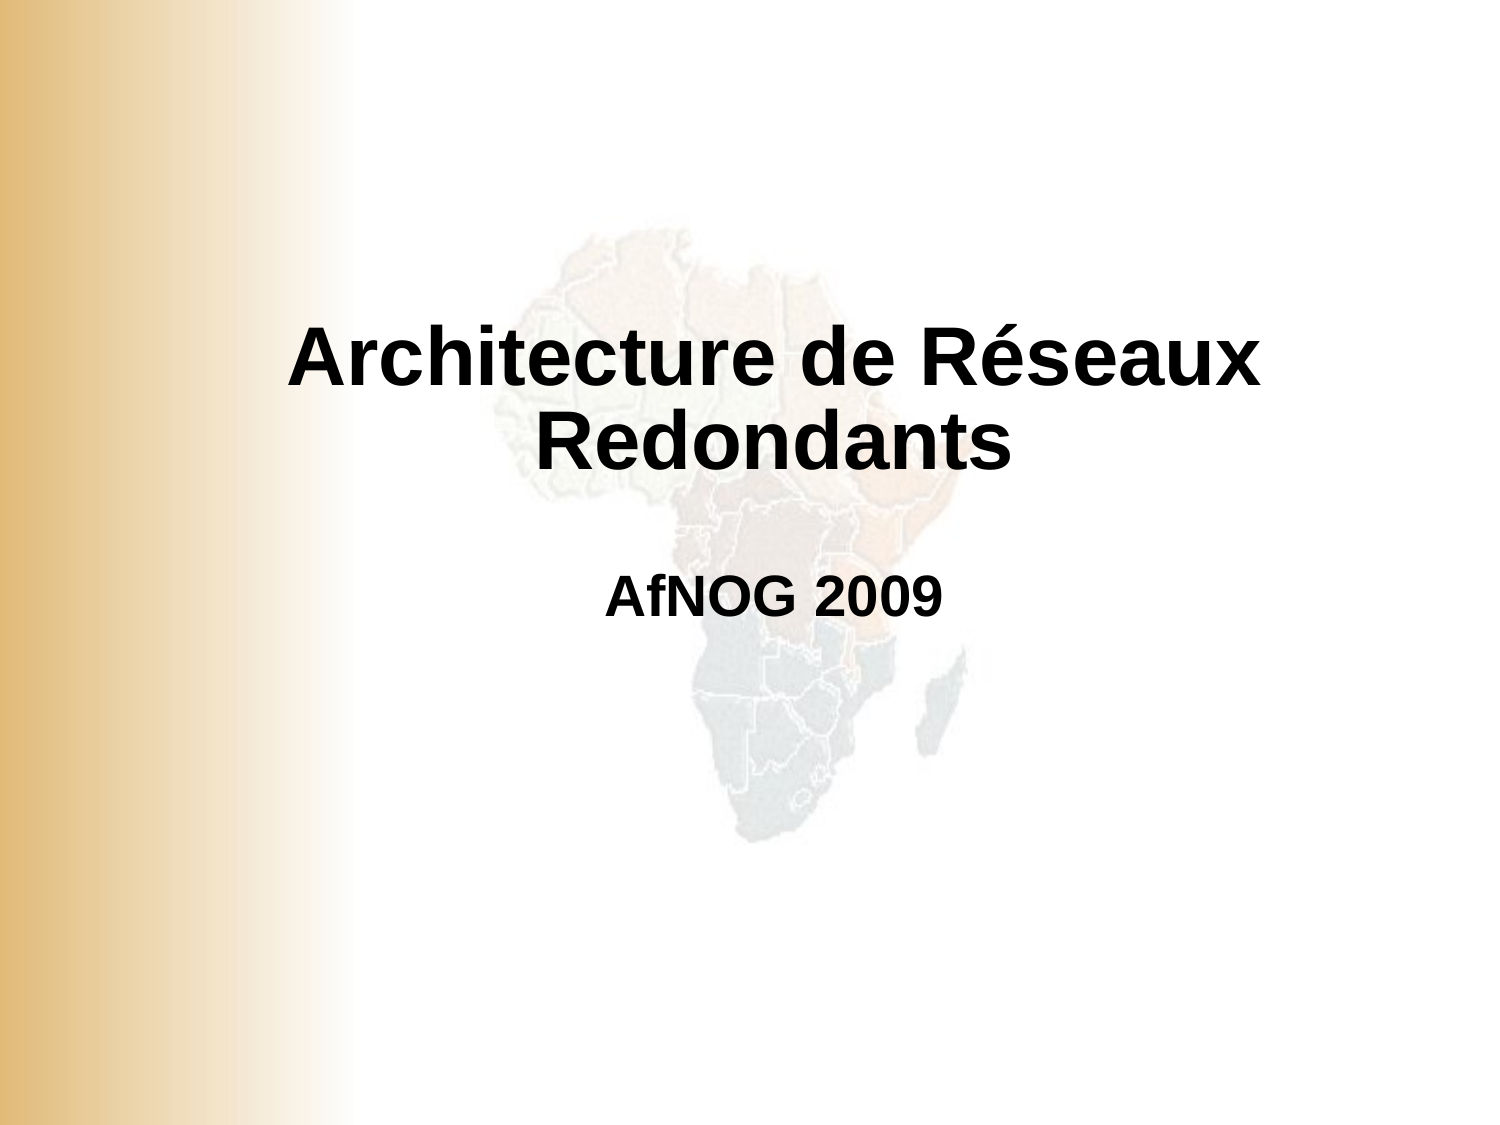

# Architecture de Réseaux Redondants AfNOG 2009